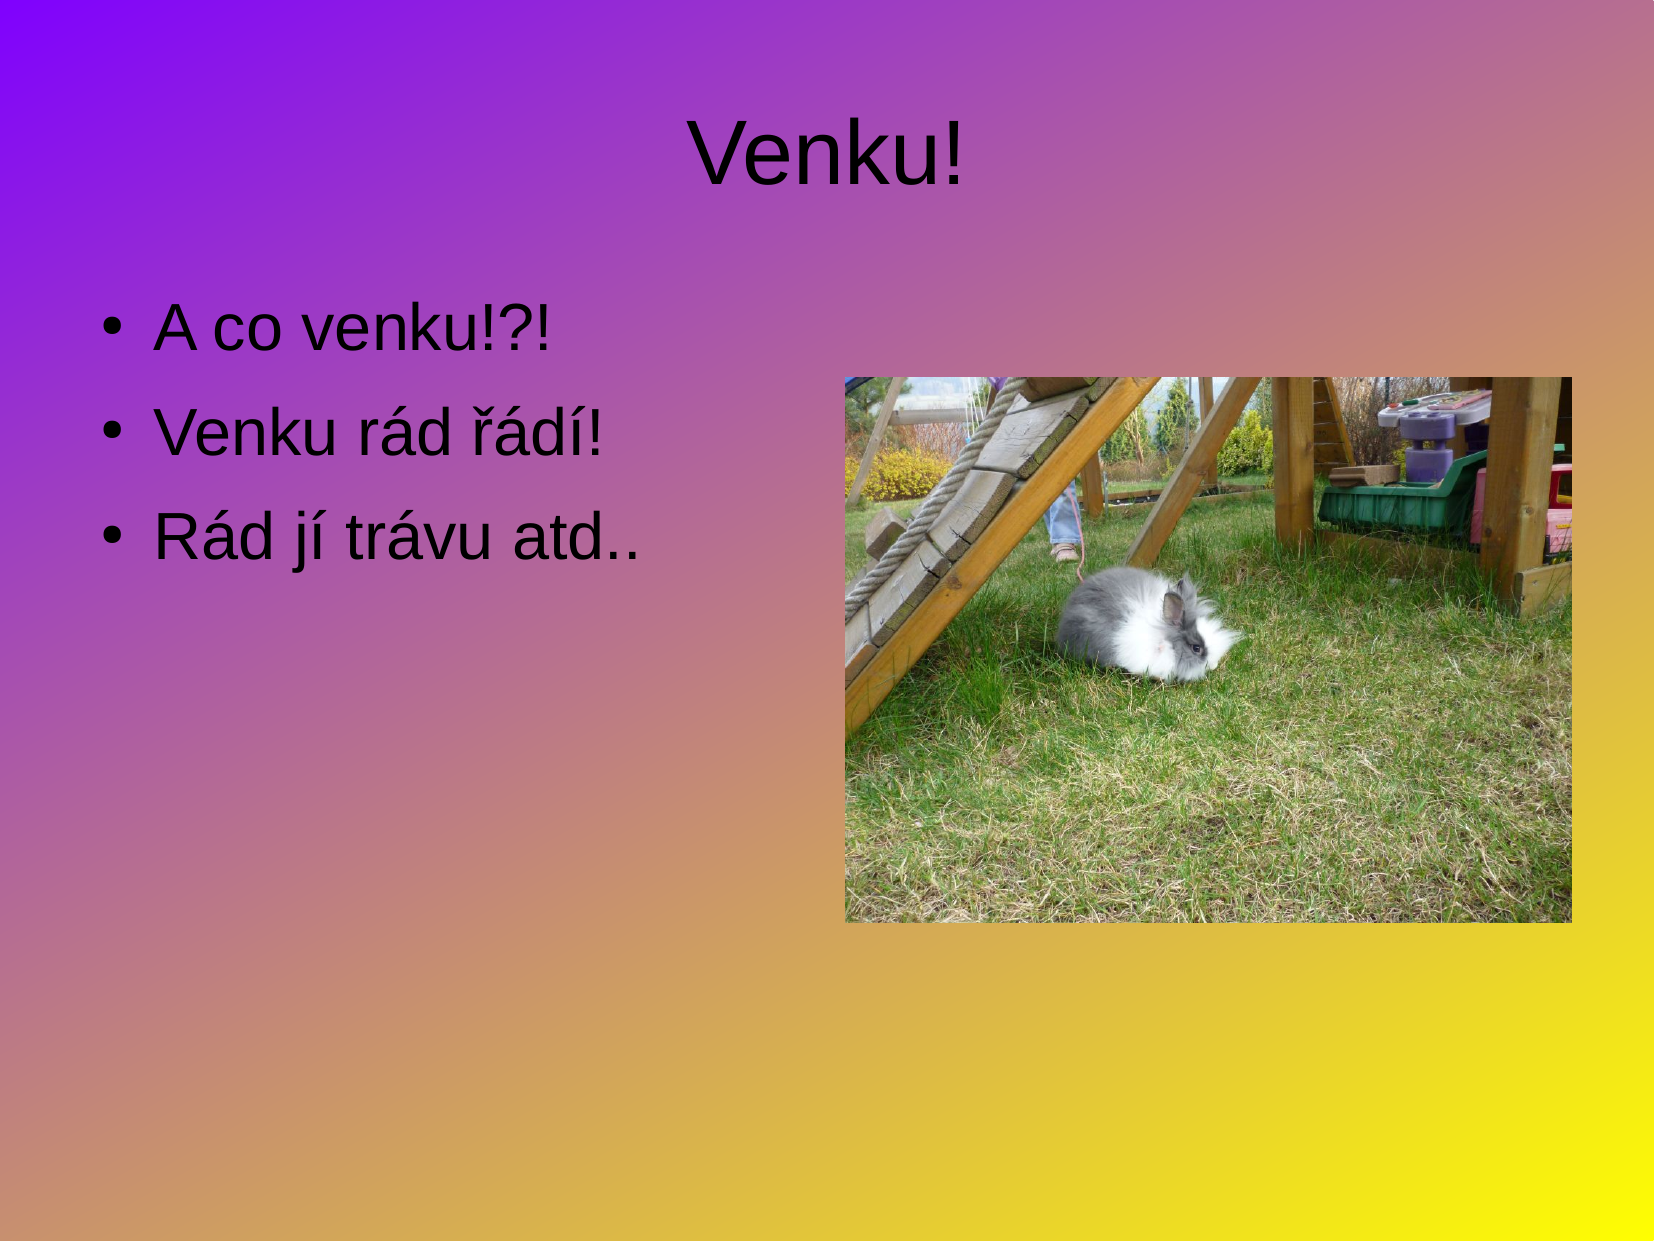

# Venku!
A co venku!?!
Venku rád řádí!
Rád jí trávu atd..